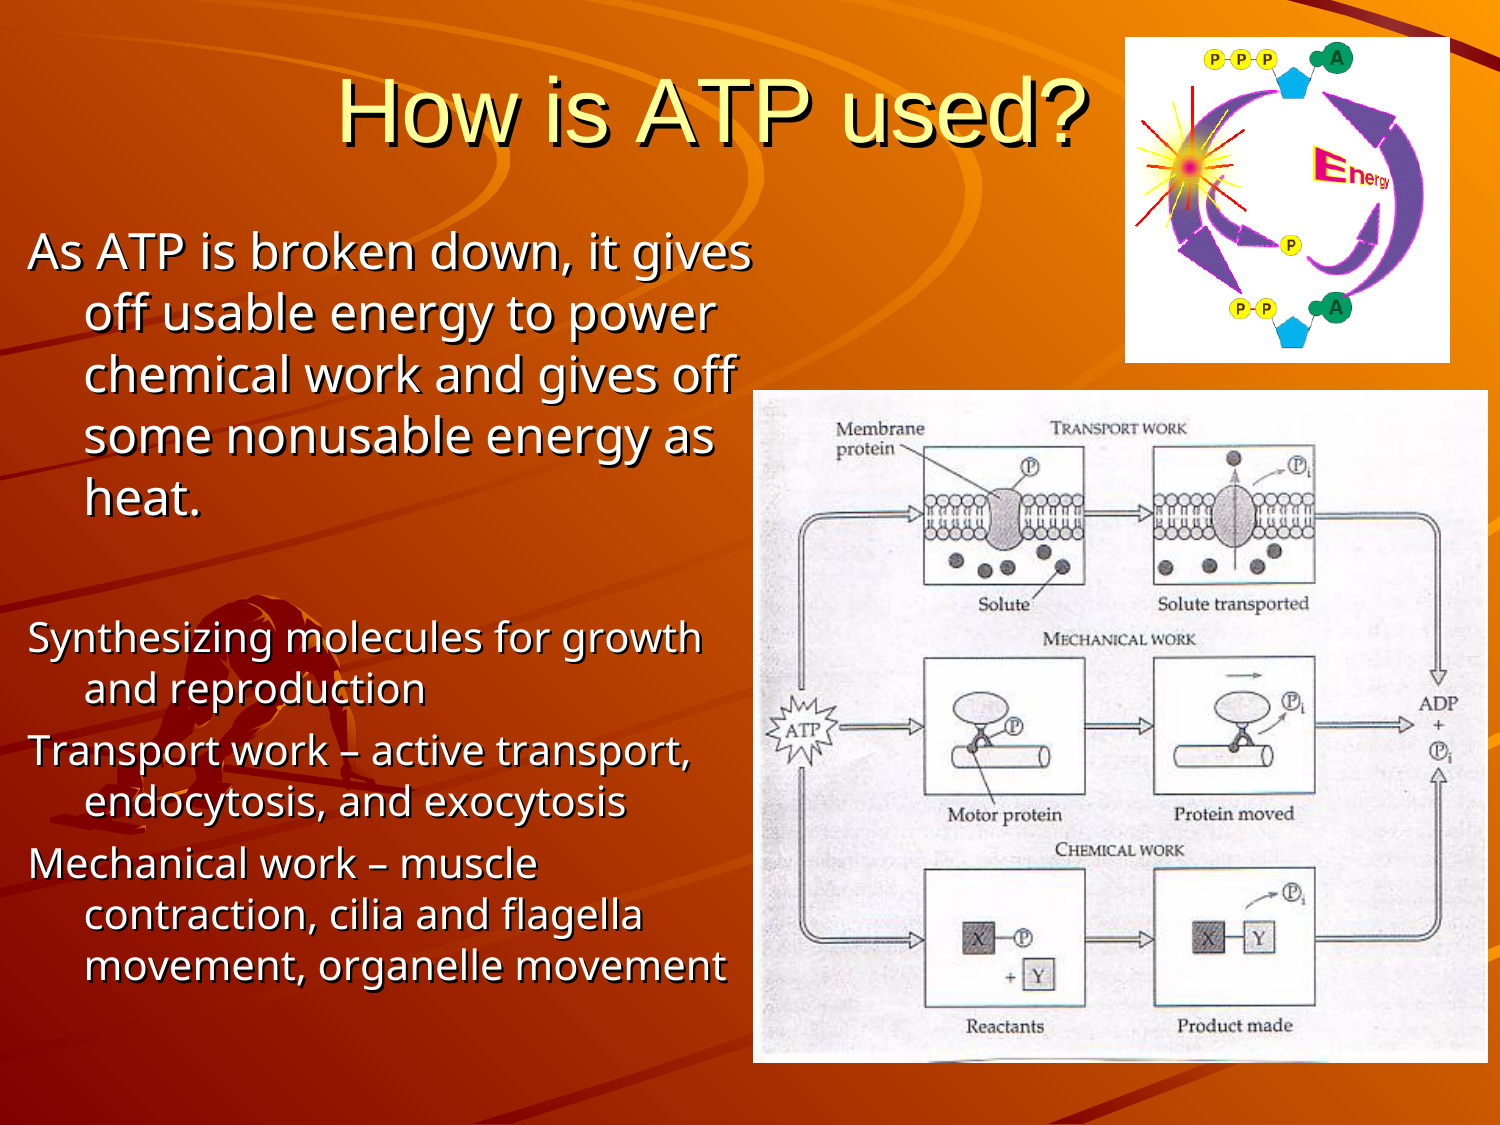

# How is ATP used?
As ATP is broken down, it gives off usable energy to power chemical work and gives off some nonusable energy as heat.
Synthesizing molecules for growth and reproduction
Transport work – active transport, endocytosis, and exocytosis
Mechanical work – muscle contraction, cilia and flagella movement, organelle movement